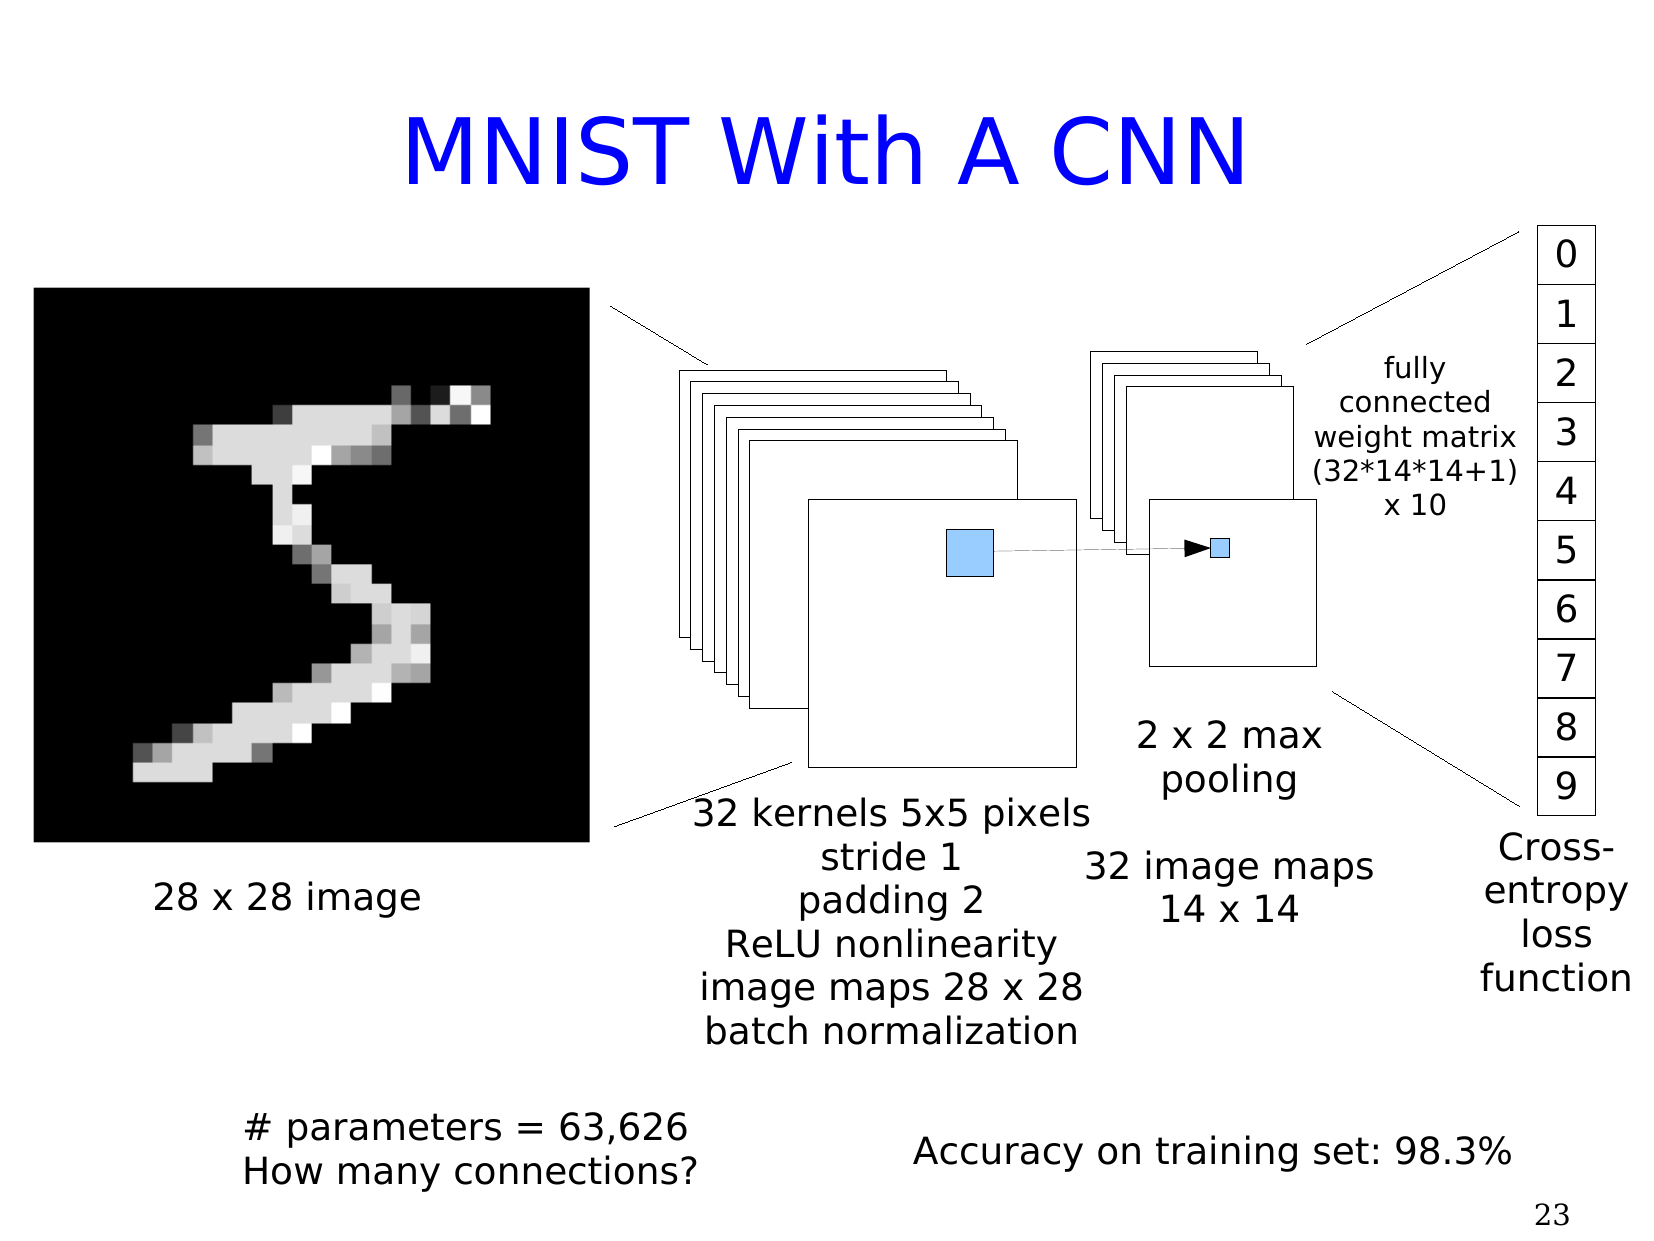

# MNIST With A CNN
0
1
2
fully connected weight matrix
(32*14*14+1) x 10
3
4
5
6
7
8
2 x 2 max pooling
32 image maps
14 x 14
9
32 kernels 5x5 pixels
stride 1
padding 2
ReLU nonlinearity
image maps 28 x 28
batch normalization
Cross-entropy loss function
28 x 28 image
# parameters = 63,626
How many connections?
Accuracy on training set: 98.3%
23